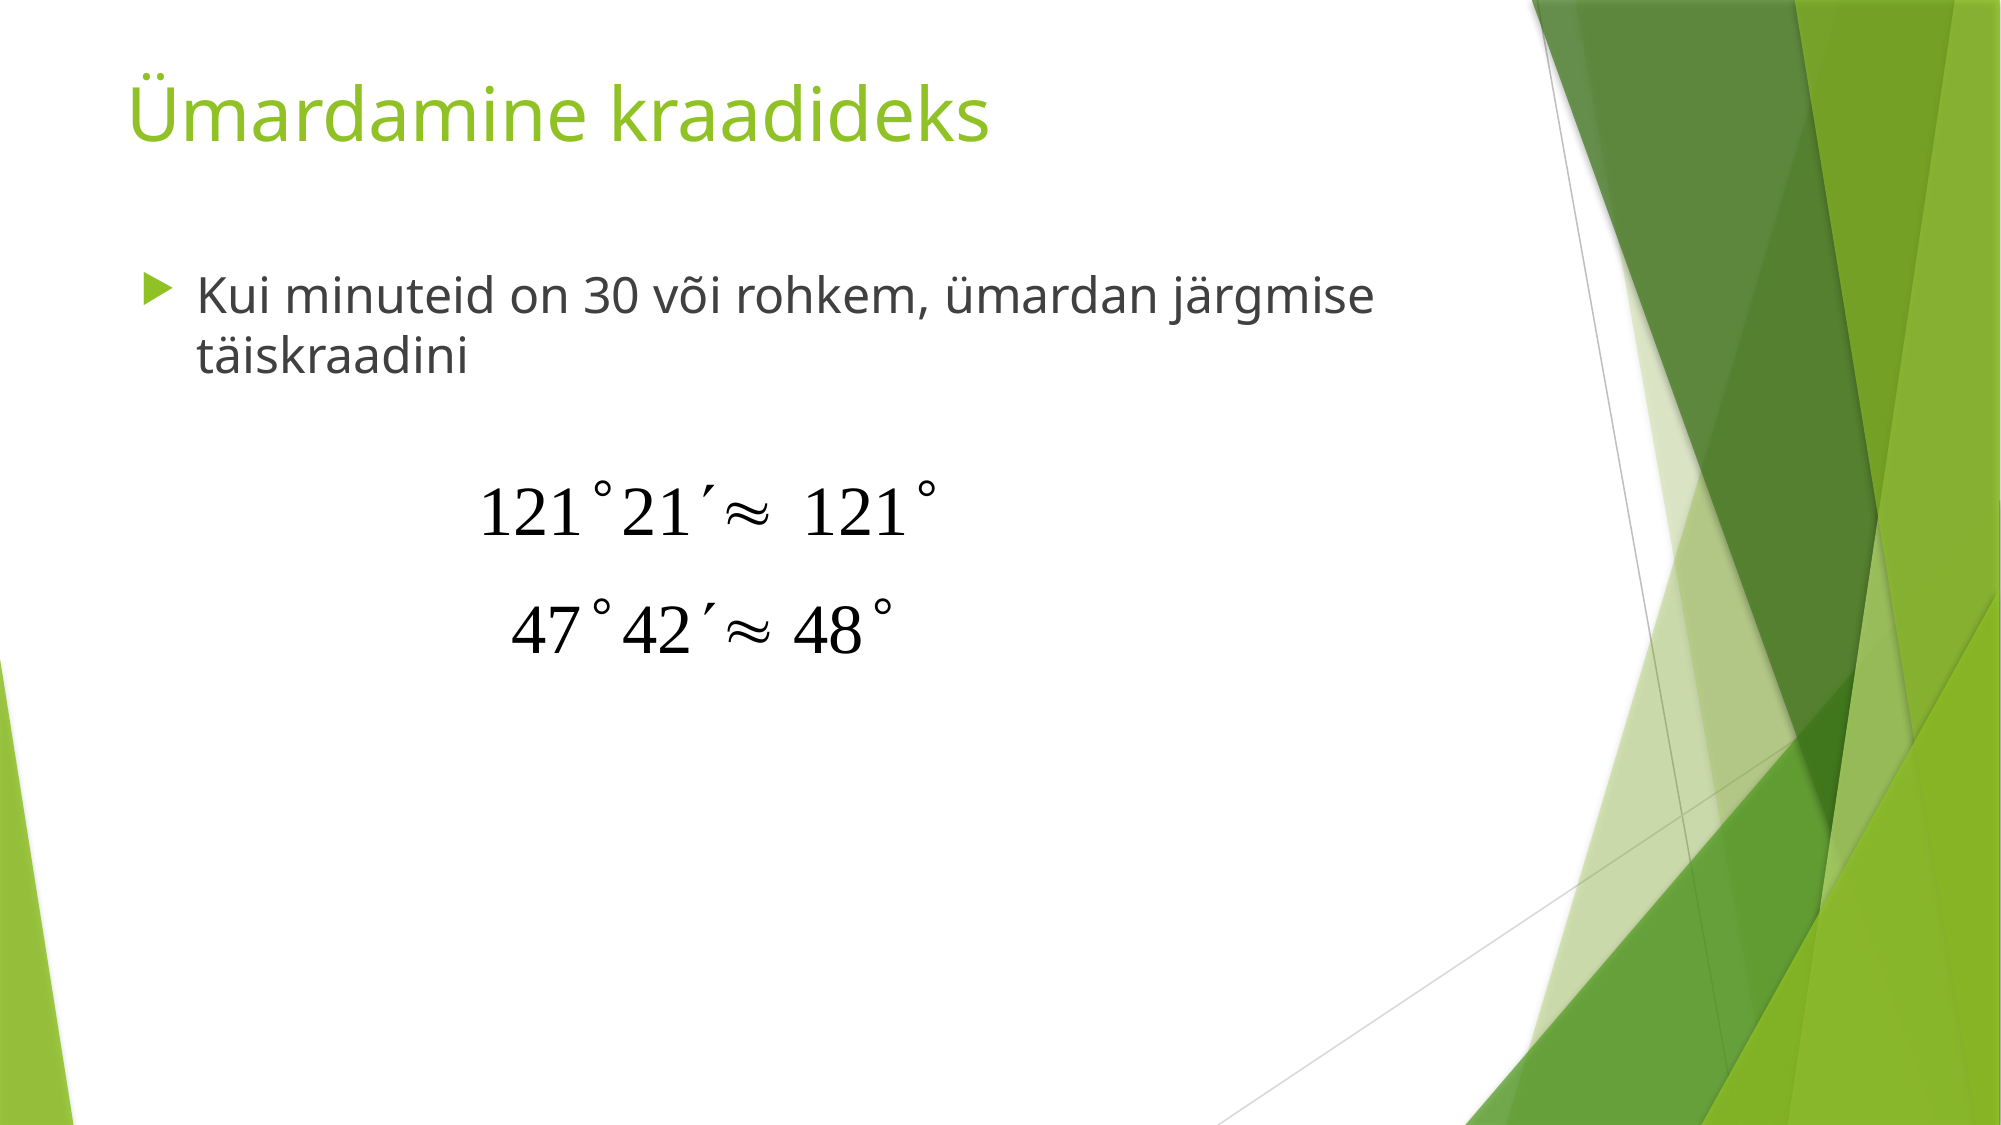

# Ümardamine kraadideks
Kui minuteid on 30 või rohkem, ümardan järgmise täiskraadini